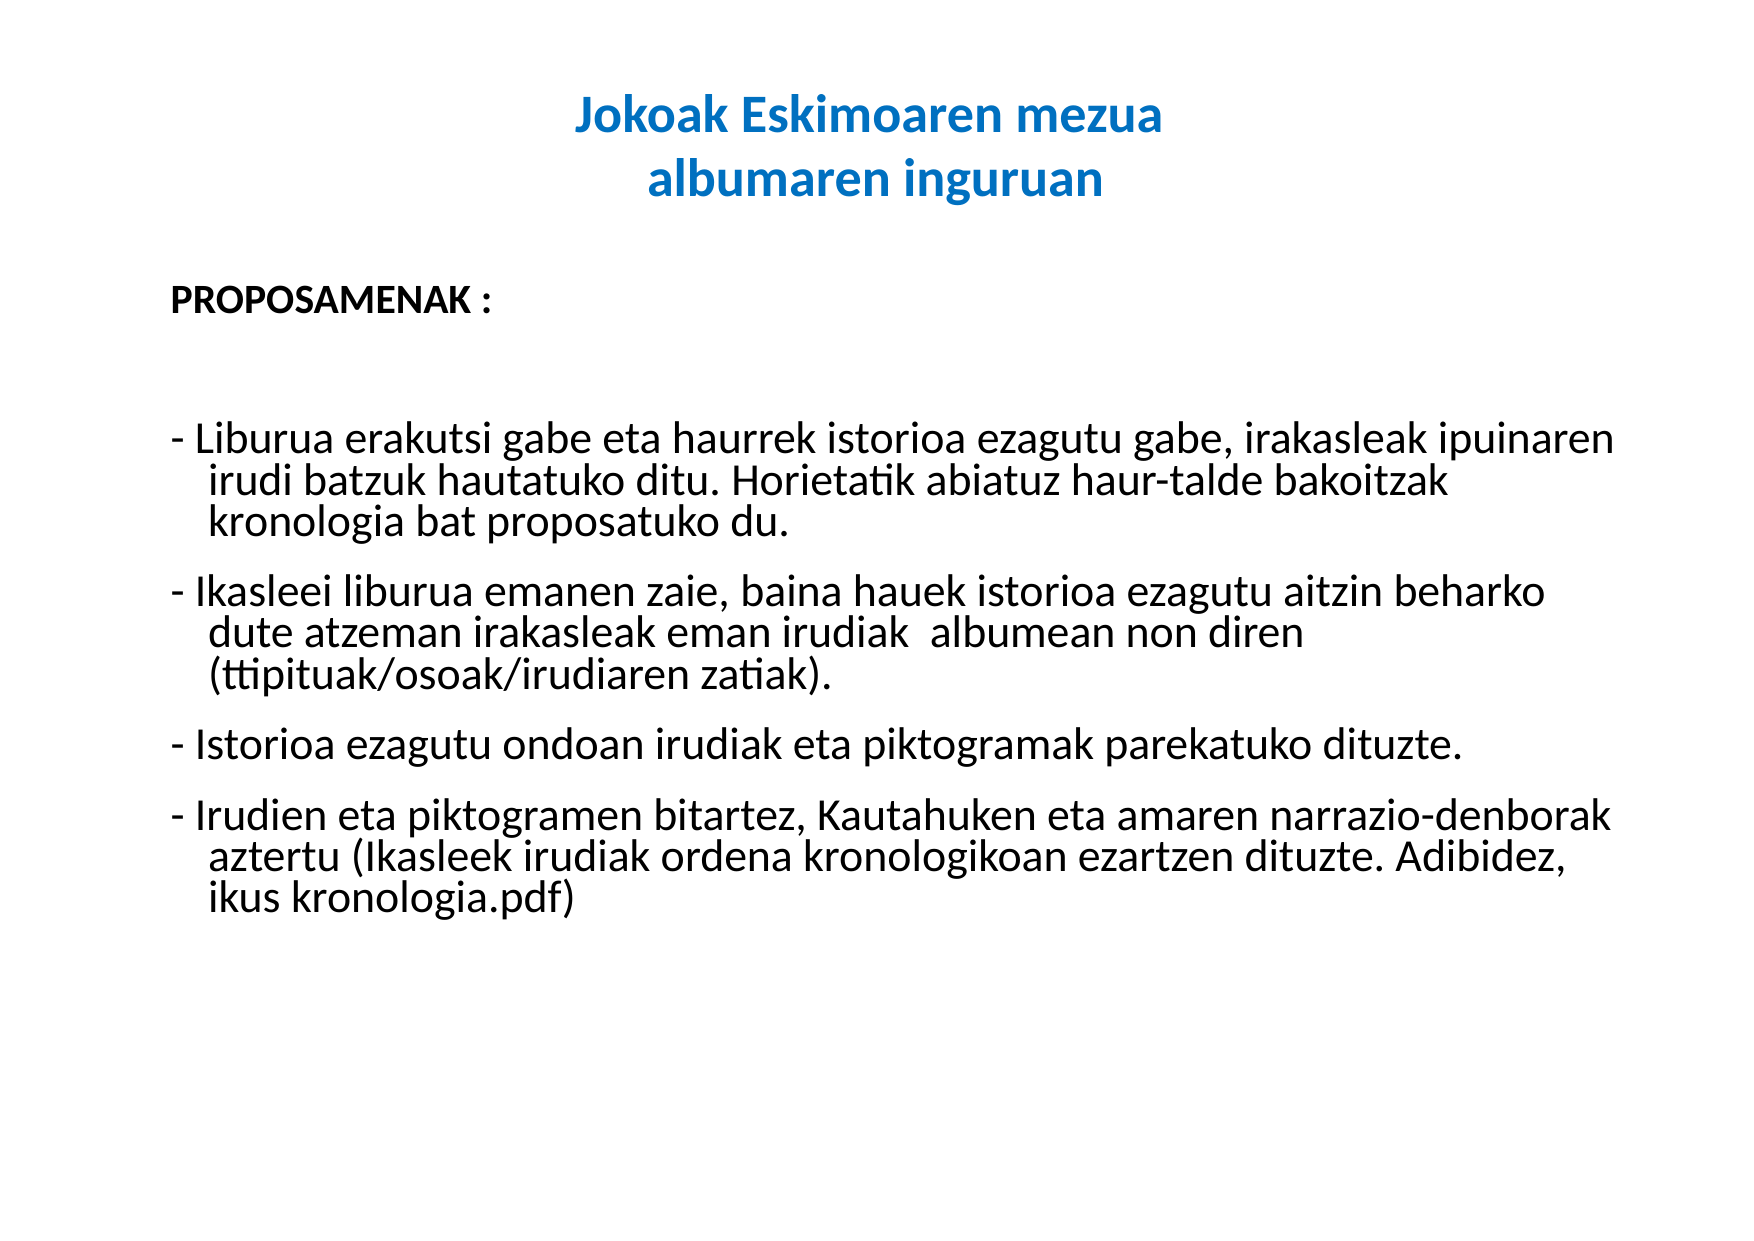

Jokoak Eskimoaren mezua
albumaren inguruan
# PROPOSAMENAK :
- Liburua erakutsi gabe eta haurrek istorioa ezagutu gabe, irakasleak ipuinaren irudi batzuk hautatuko ditu. Horietatik abiatuz haur-talde bakoitzak kronologia bat proposatuko du.
- Ikasleei liburua emanen zaie, baina hauek istorioa ezagutu aitzin beharko dute atzeman irakasleak eman irudiak albumean non diren (ttipituak/osoak/irudiaren zatiak).
- Istorioa ezagutu ondoan irudiak eta piktogramak parekatuko dituzte.
- Irudien eta piktogramen bitartez, Kautahuken eta amaren narrazio-denborak aztertu (Ikasleek irudiak ordena kronologikoan ezartzen dituzte. Adibidez, ikus kronologia.pdf)